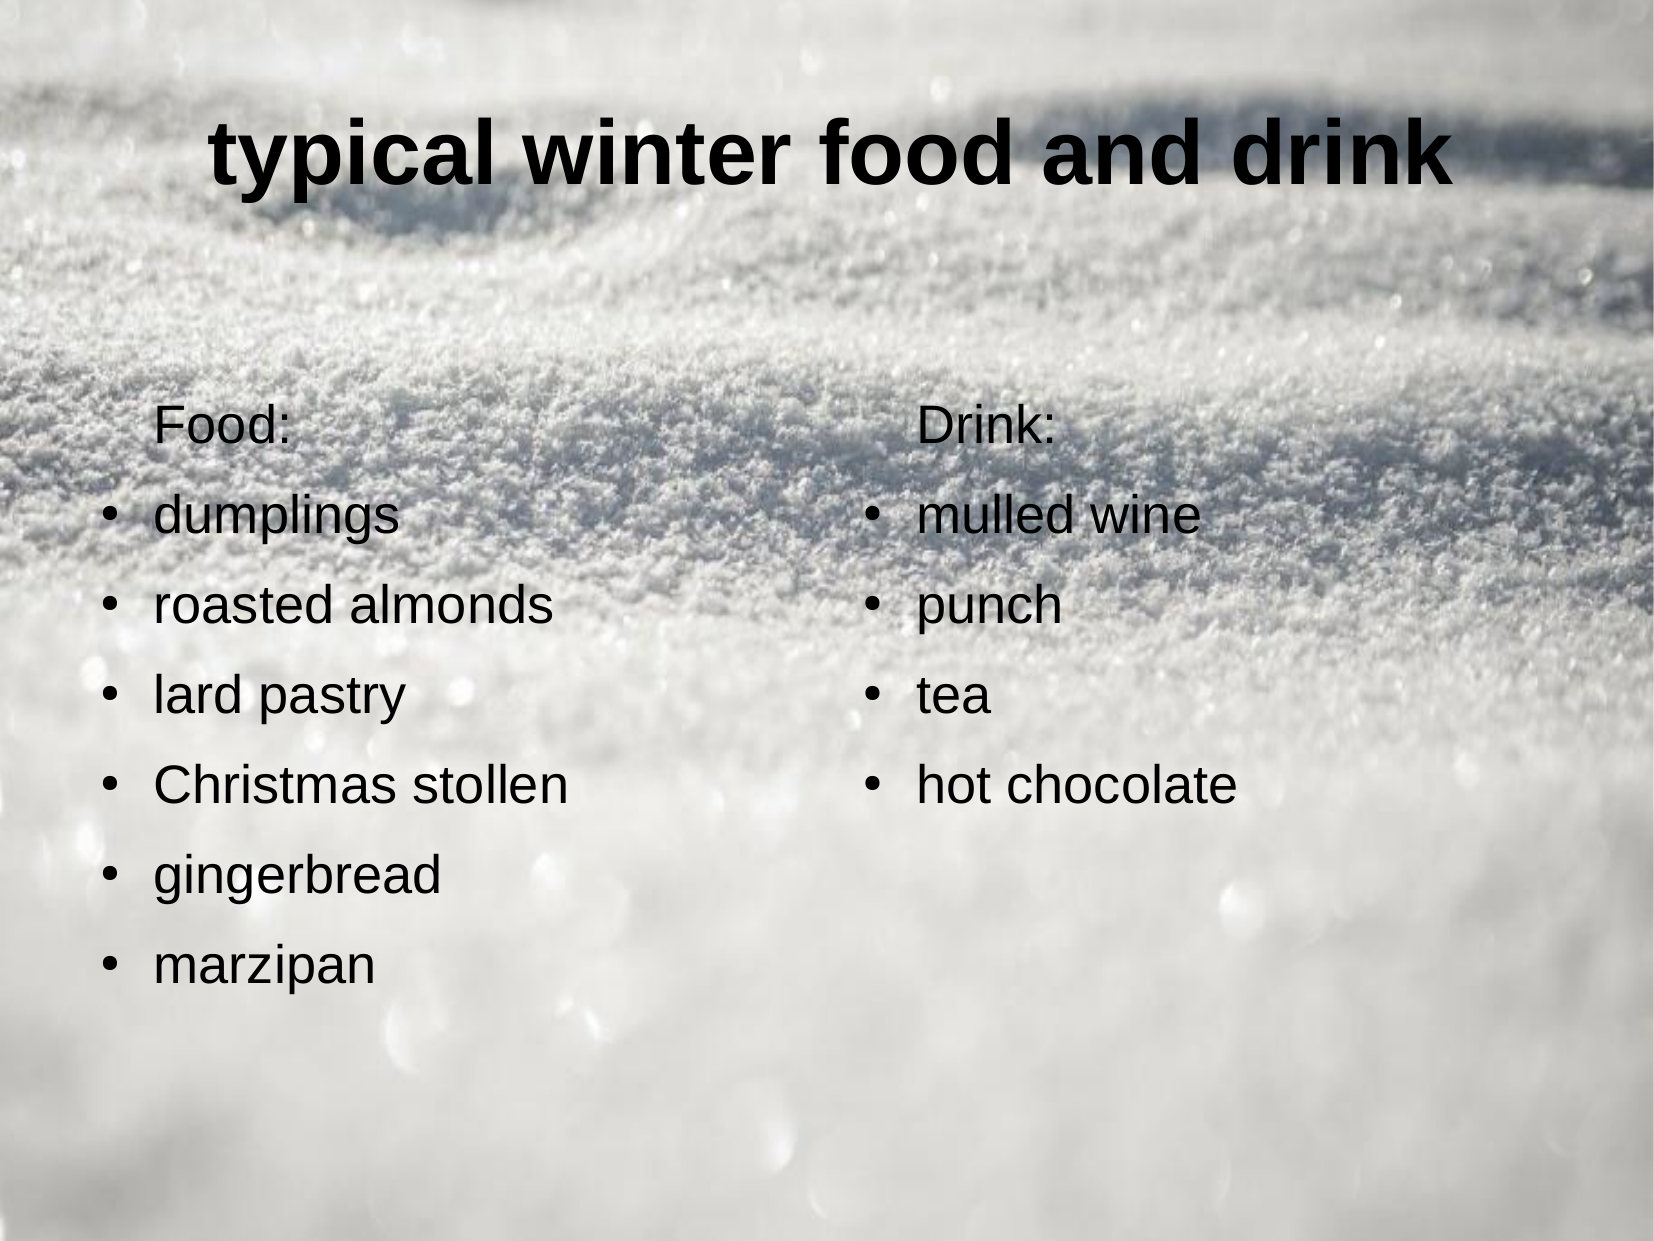

# typical winter food and drink
Food:
dumplings
roasted almonds
lard pastry
Christmas stollen
gingerbread
marzipan
Drink:
mulled wine
punch
tea
hot chocolate